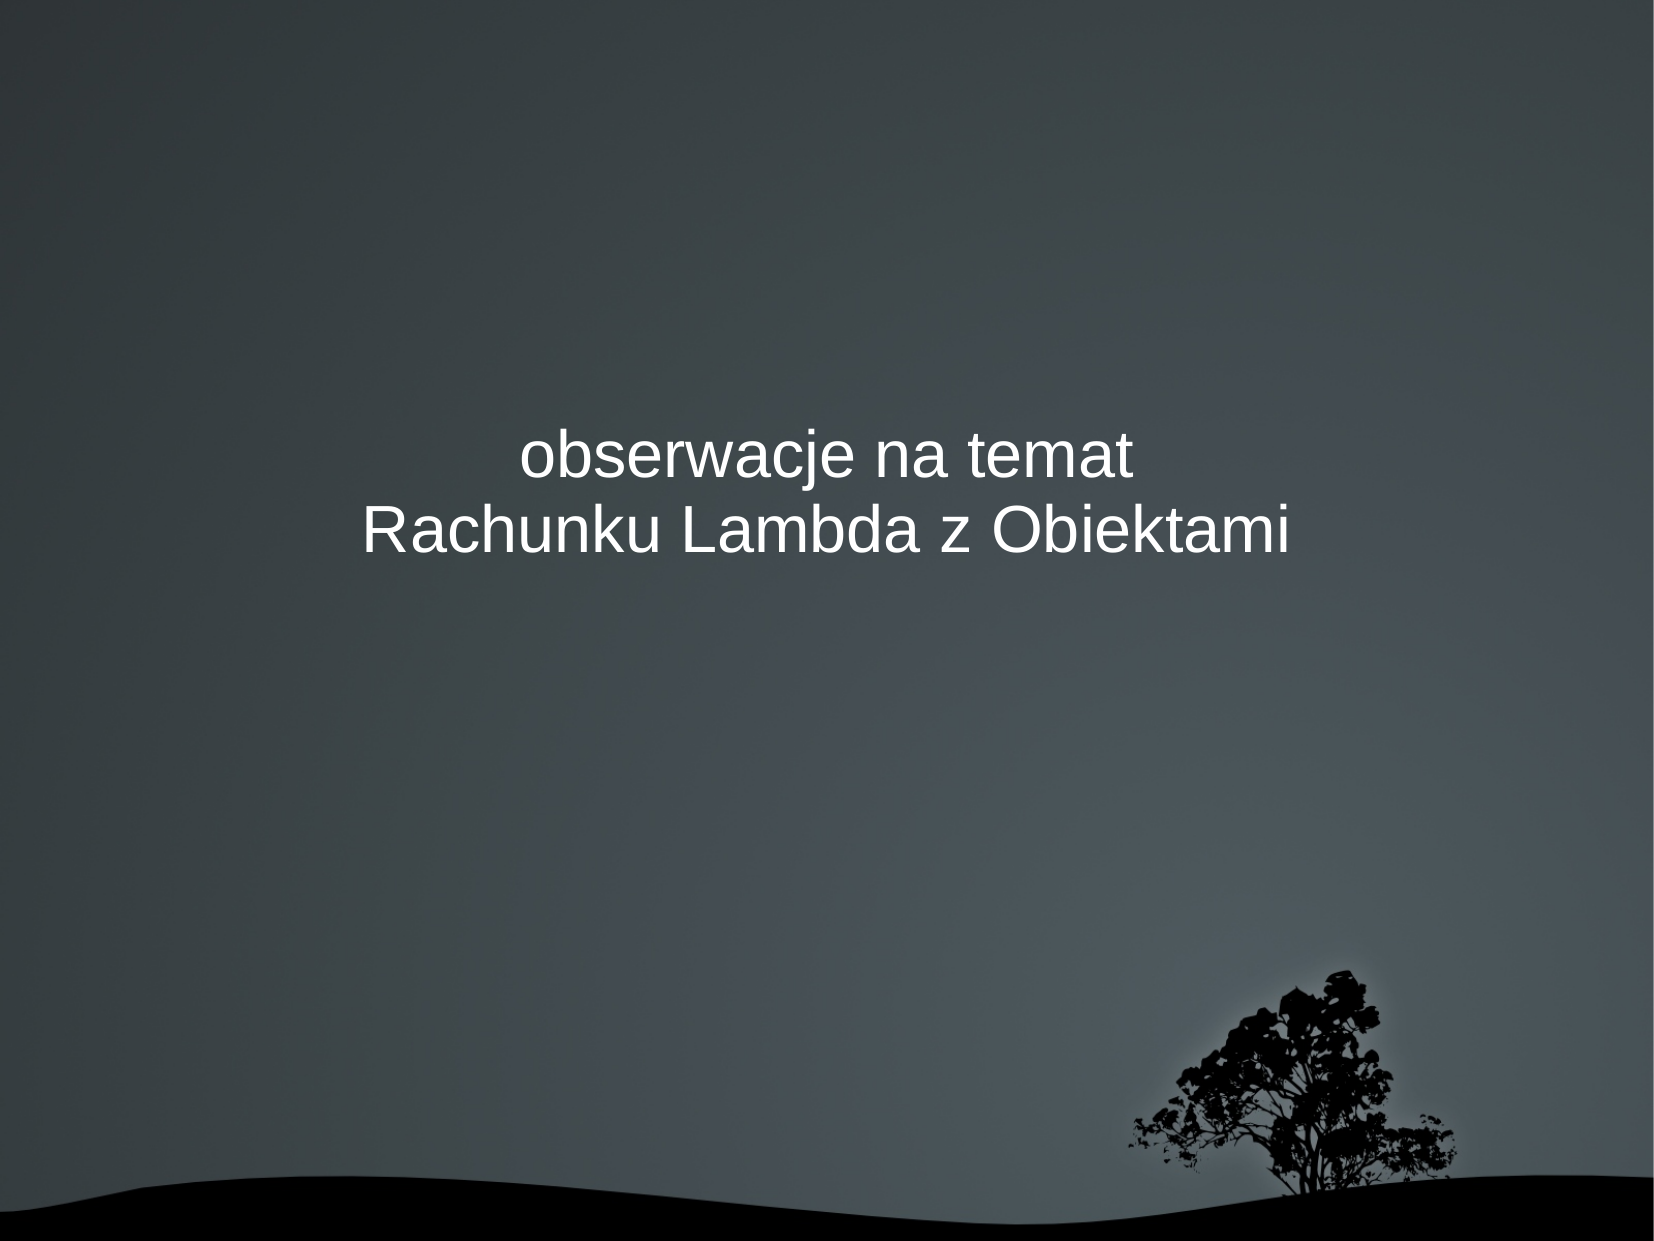

# obserwacje na temat
Rachunku Lambda z Obiektami